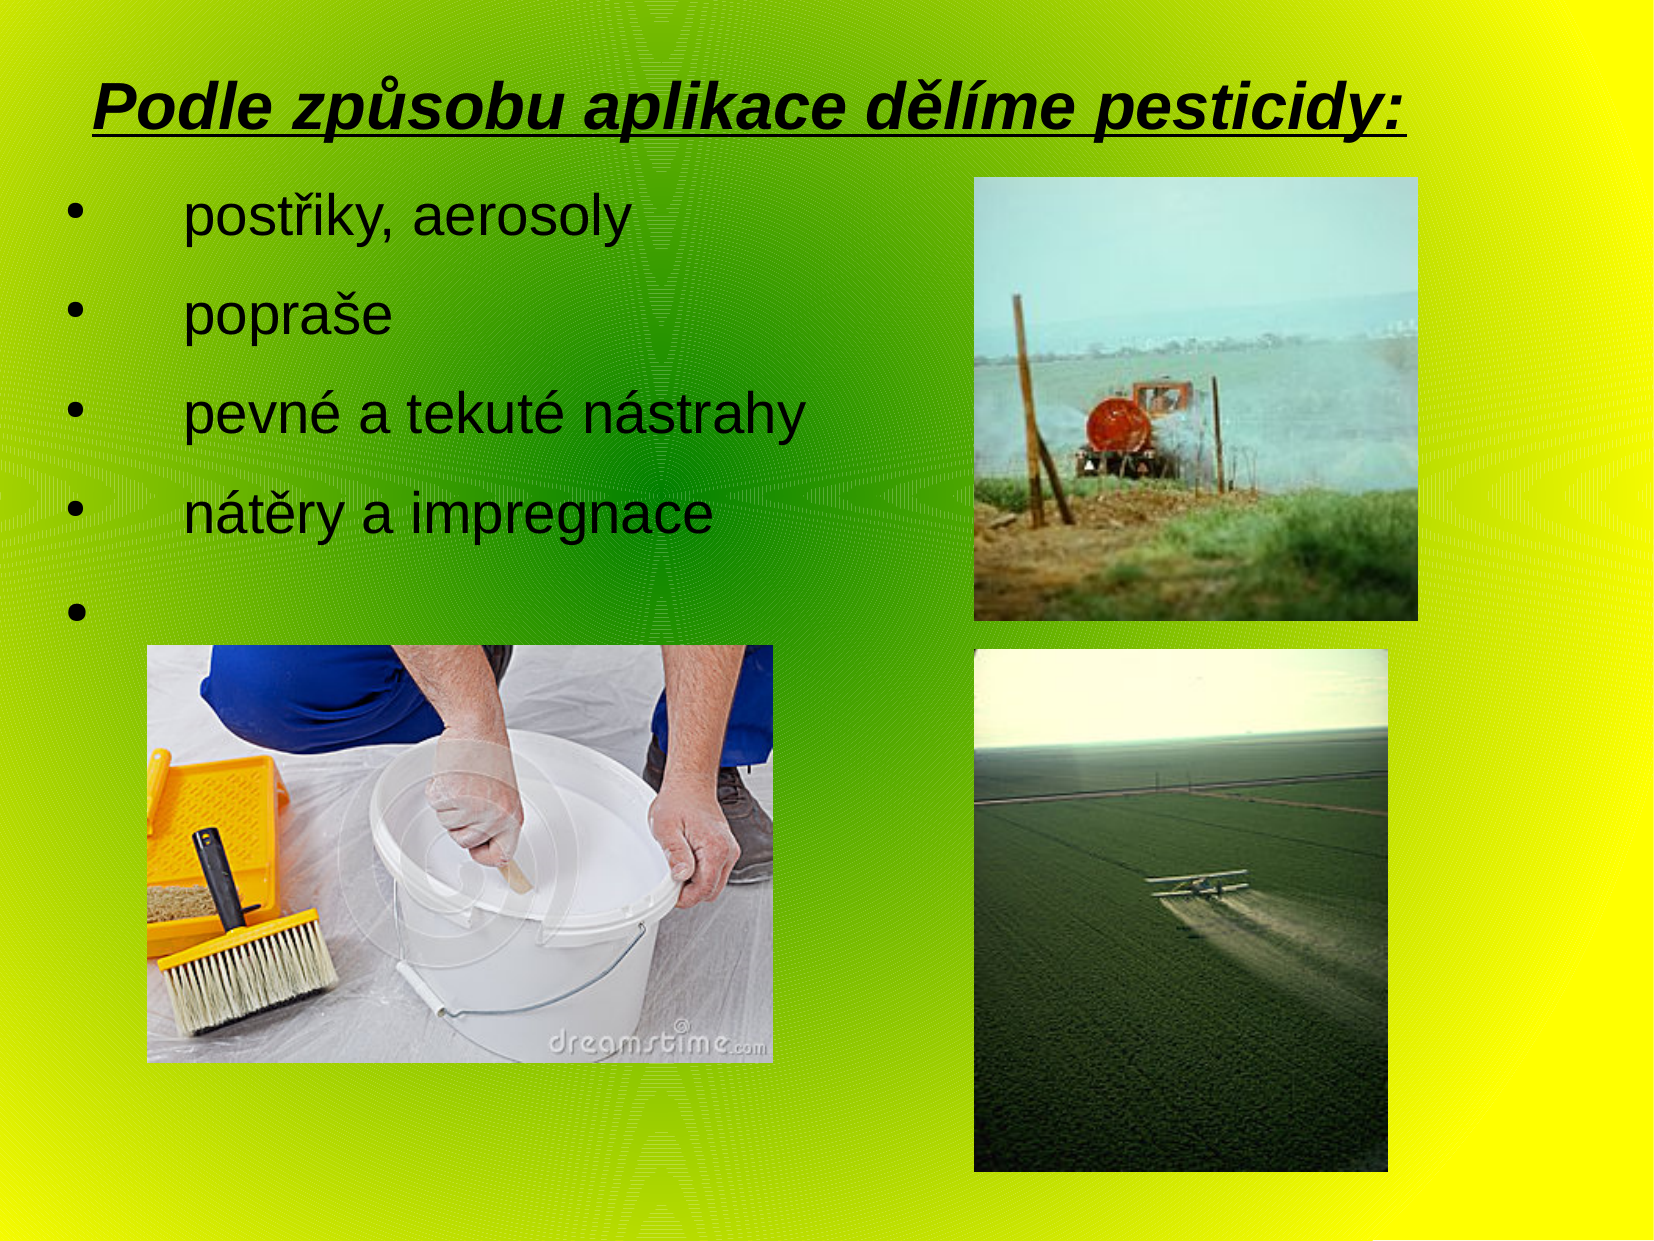

# Podle způsobu aplikace dělíme pesticidy:
 postřiky, aerosoly
 popraše
 pevné a tekuté nástrahy
 nátěry a impregnace